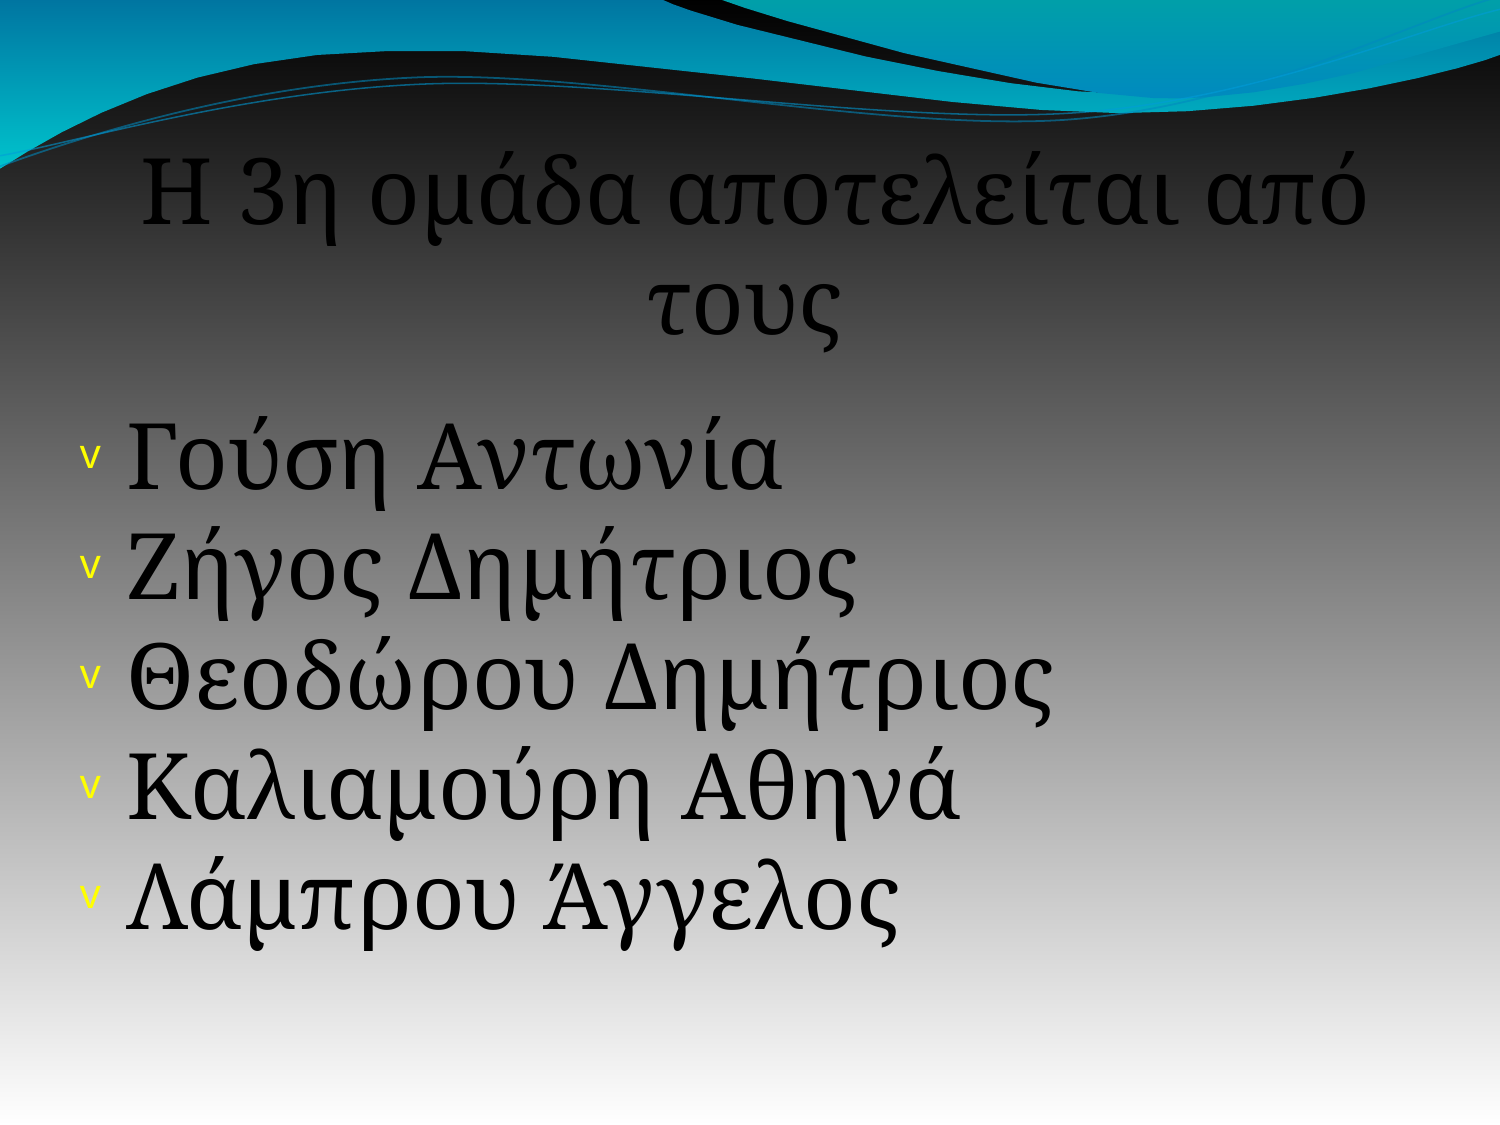

Η 3η ομάδα αποτελείται από τους
Γούση Αντωνία
Ζήγος Δημήτριος
Θεοδώρου Δημήτριος
Καλιαμούρη Αθηνά
Λάμπρου Άγγελος